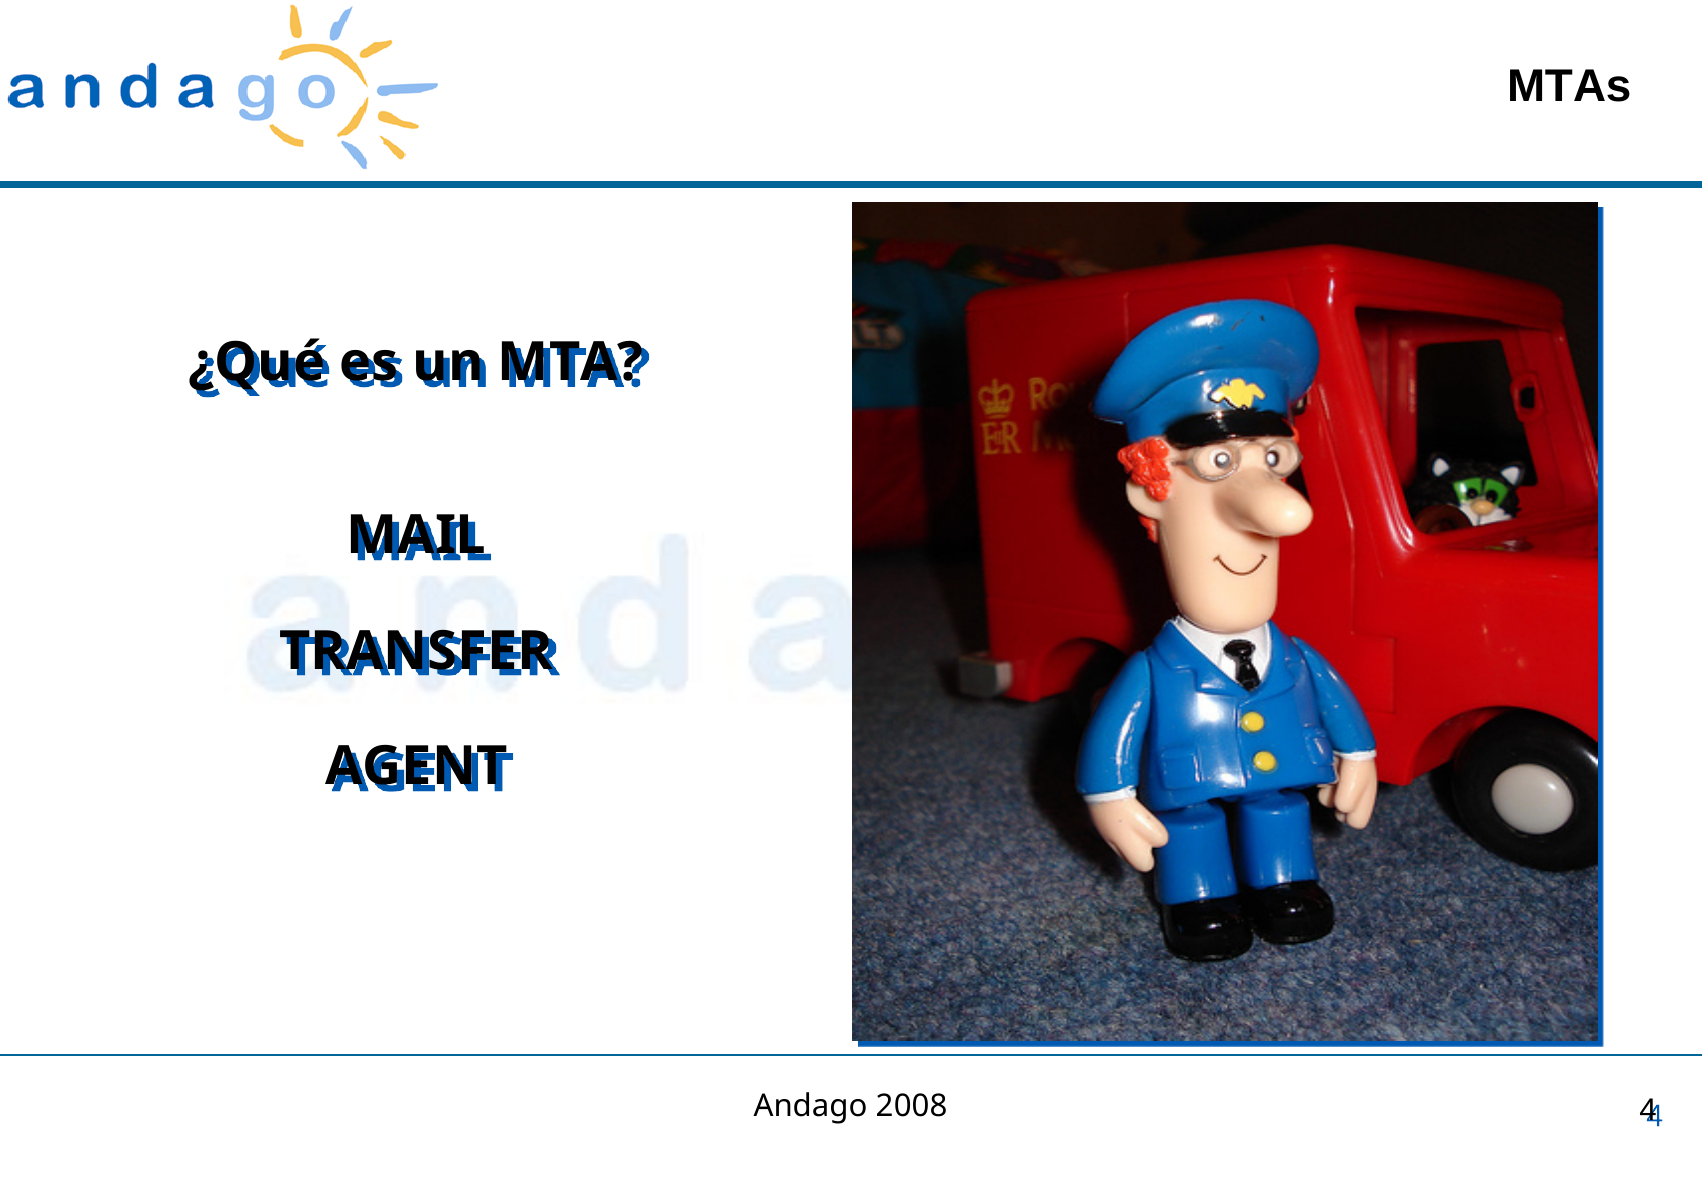

# MTAs
¿Qué es un MTA?
MAIL
TRANSFER
AGENT